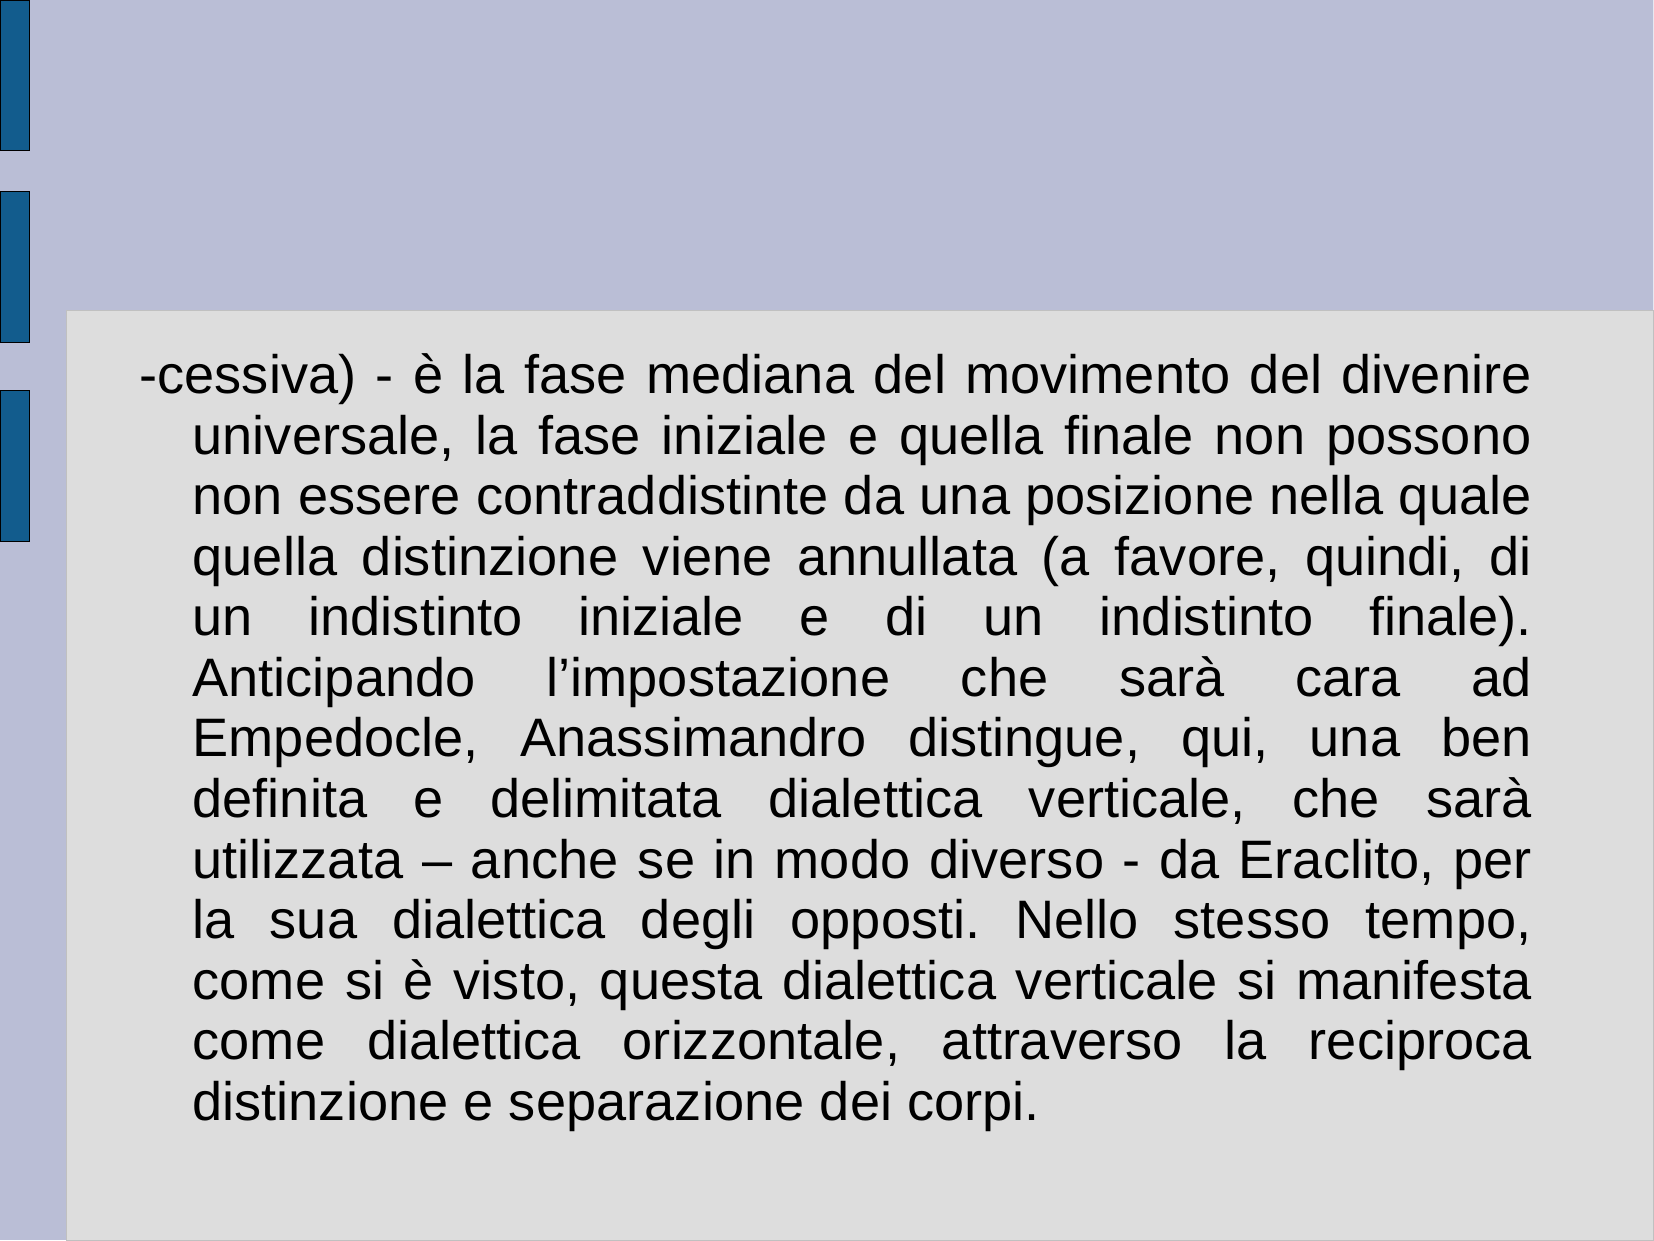

#
-cessiva) - è la fase mediana del movimento del divenire universale, la fase iniziale e quella finale non possono non essere contraddistinte da una posizione nella quale quella distinzione viene annullata (a favore, quindi, di un indistinto iniziale e di un indistinto finale). Anticipando l’impostazione che sarà cara ad Empedocle, Anassimandro distingue, qui, una ben definita e delimitata dialettica verticale, che sarà utilizzata – anche se in modo diverso - da Eraclito, per la sua dialettica degli opposti. Nello stesso tempo, come si è visto, questa dialettica verticale si manifesta come dialettica orizzontale, attraverso la reciproca distinzione e separazione dei corpi.